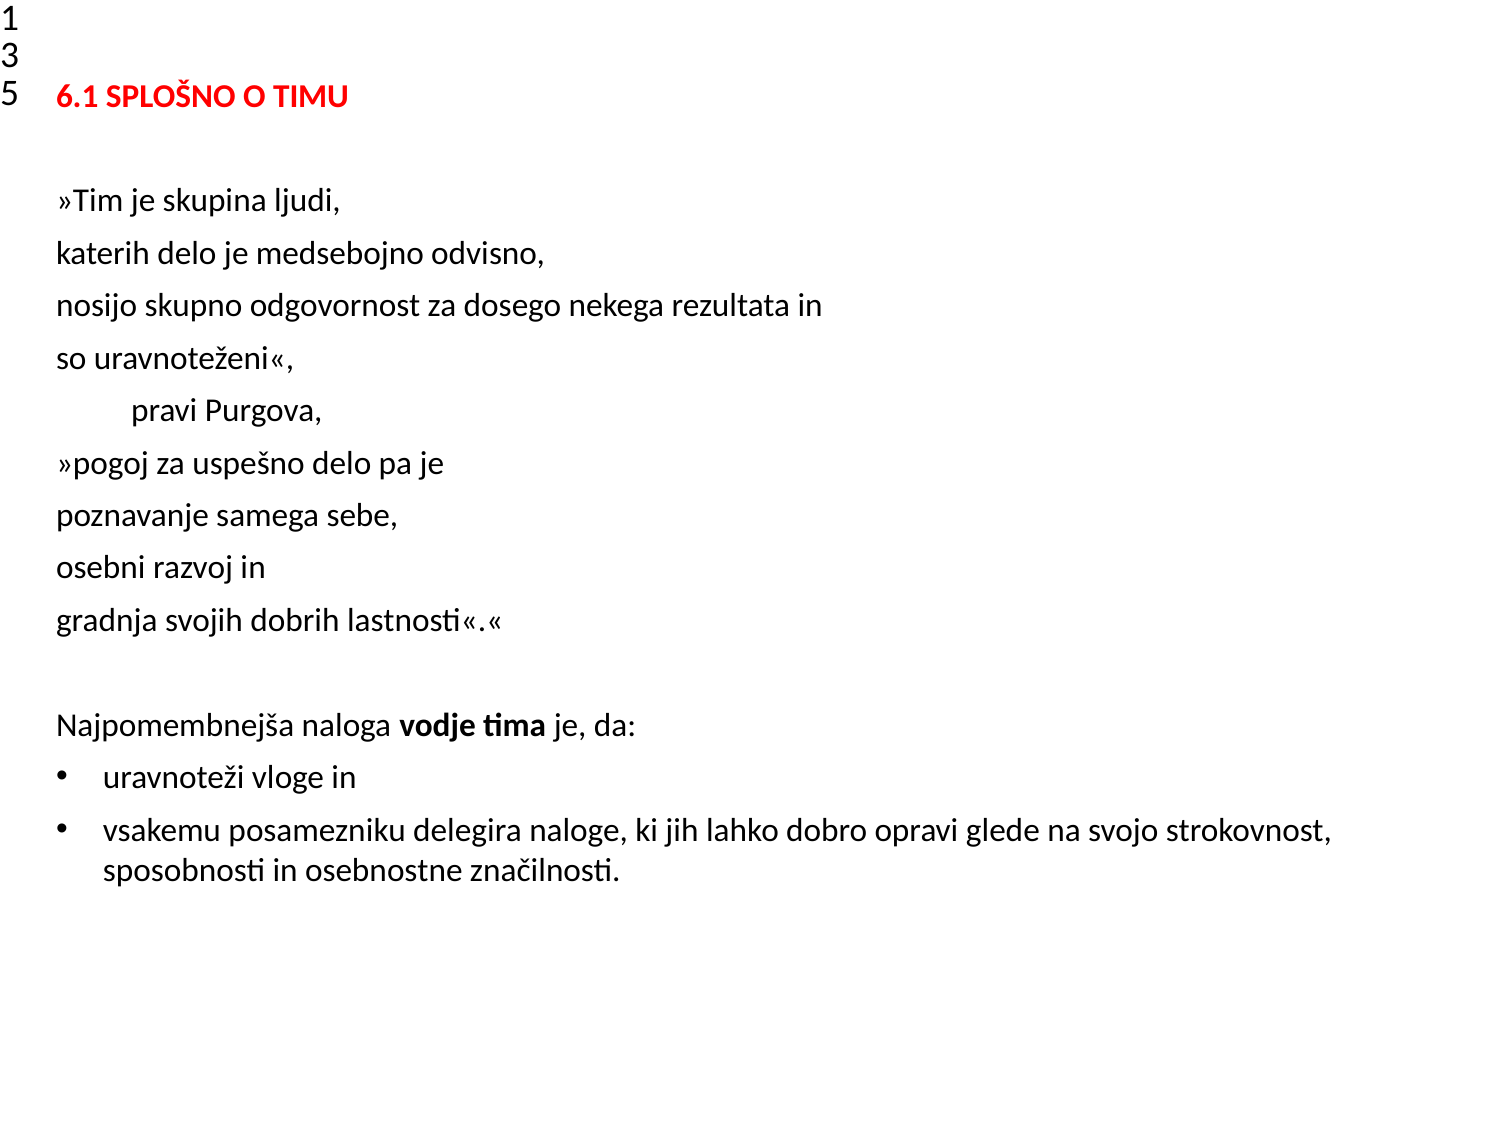

6.1 SPLOŠNO O TIMU
»Tim je skupina ljudi,
katerih delo je medsebojno odvisno,
nosijo skupno odgovornost za dosego nekega rezultata in
so uravnoteženi«,
	pravi Purgova,
»pogoj za uspešno delo pa je
poznavanje samega sebe,
osebni razvoj in
gradnja svojih dobrih lastnosti«.«
Najpomembnejša naloga vodje tima je, da:
uravnoteži vloge in
vsakemu posamezniku delegira naloge, ki jih lahko dobro opravi glede na svojo strokovnost, sposobnosti in osebnostne značilnosti.